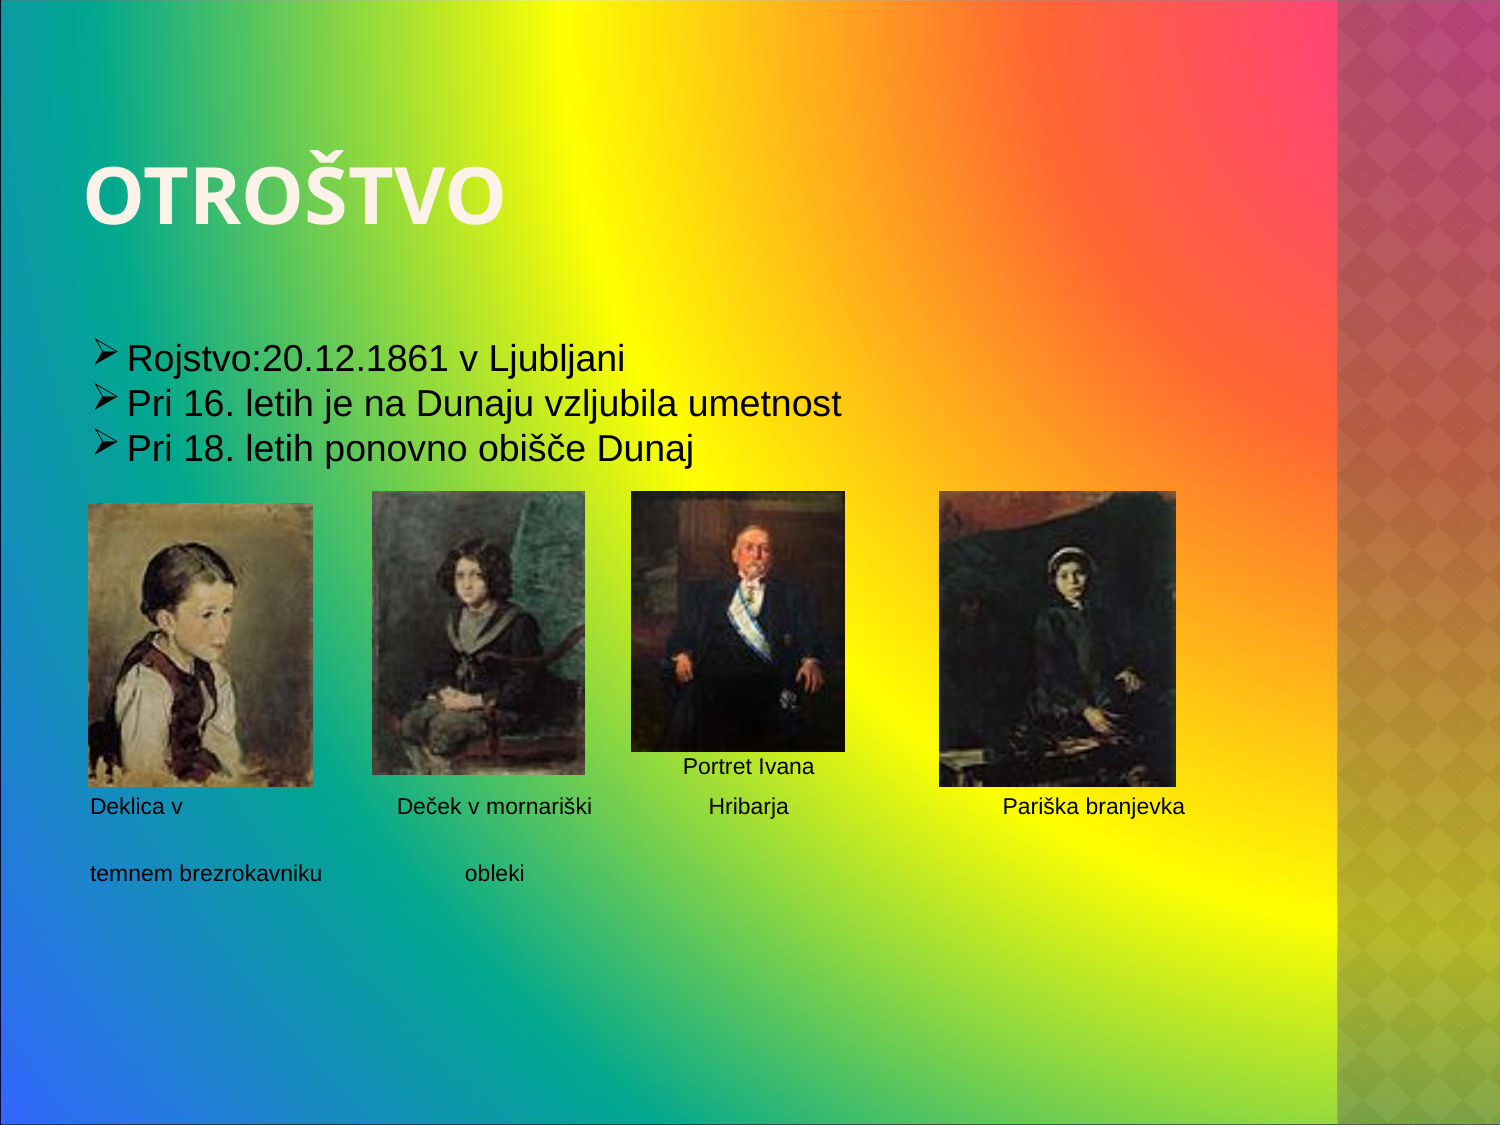

# OTROŠTVO
 Portret Ivana
Deklica v Deček v mornariški Hribarja Pariška branjevka
temnem brezrokavniku obleki
Rojstvo:20.12.1861 v Ljubljani
Pri 16. letih je na Dunaju vzljubila umetnost
Pri 18. letih ponovno obišče Dunaj